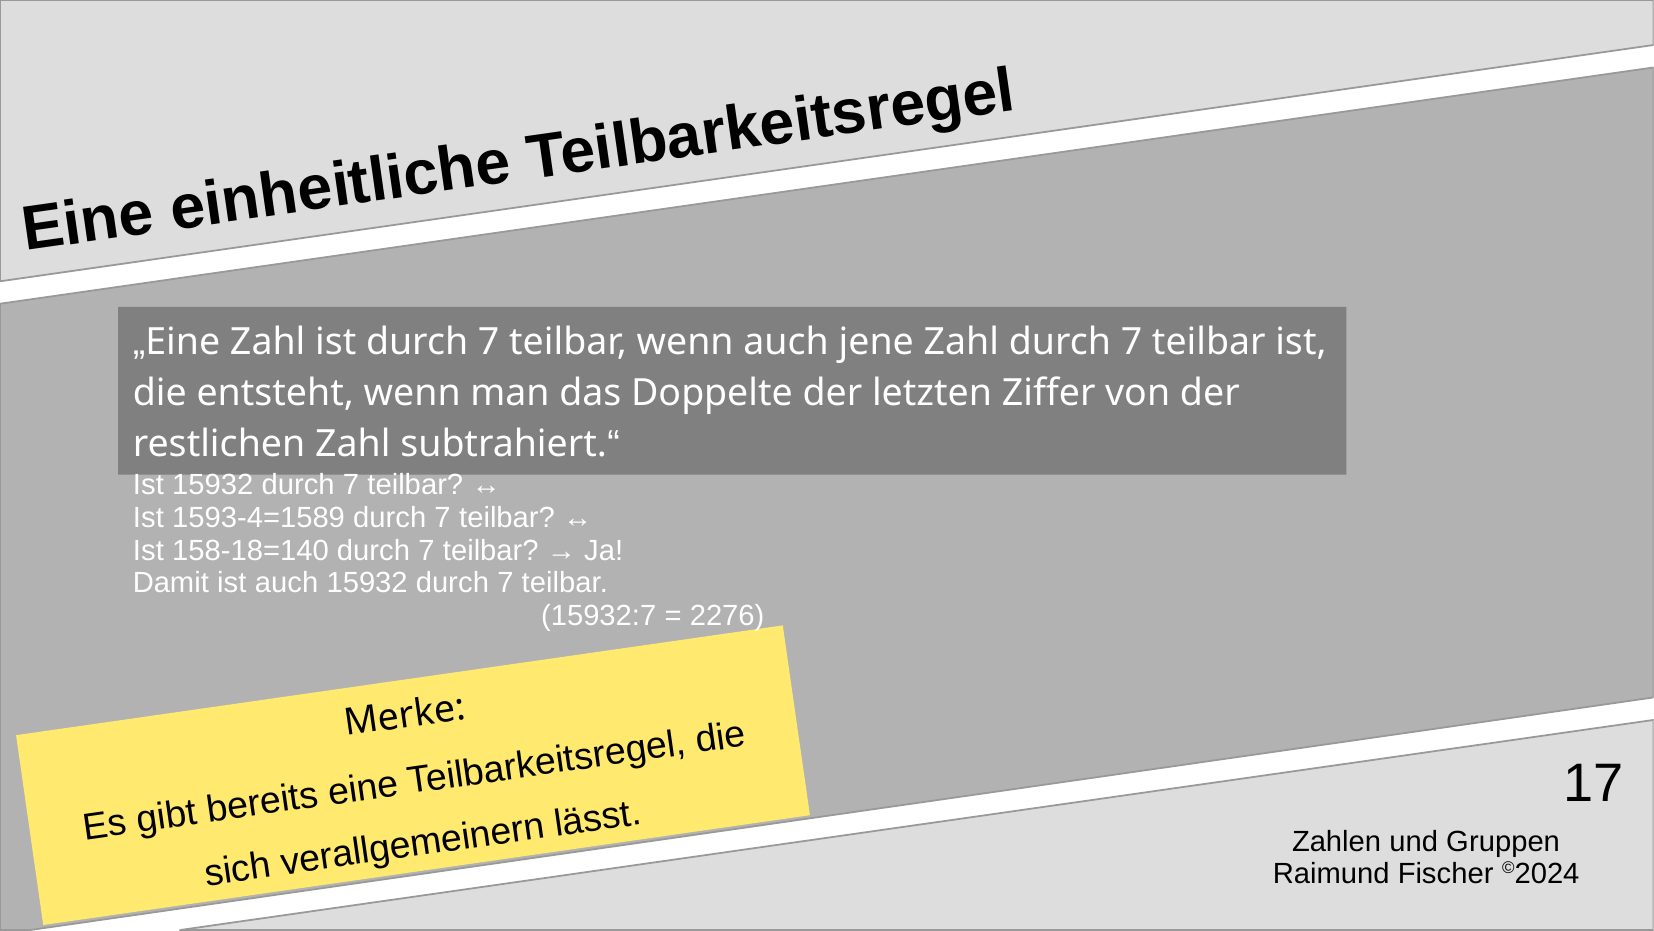

# Eine einheitliche Teilbarkeitsregel
„Eine Zahl ist durch 7 teilbar, wenn auch jene Zahl durch 7 teilbar ist, die entsteht, wenn man das Doppelte der letzten Ziffer von der restlichen Zahl subtrahiert.“
Ist 15932 durch 7 teilbar? ↔
Ist 1593-4=1589 durch 7 teilbar? ↔
Ist 158-18=140 durch 7 teilbar? → Ja!
Damit ist auch 15932 durch 7 teilbar.
(15932:7 = 2276)
Merke:
Es gibt bereits eine Teilbarkeitsregel, die sich verallgemeinern lässt.
17